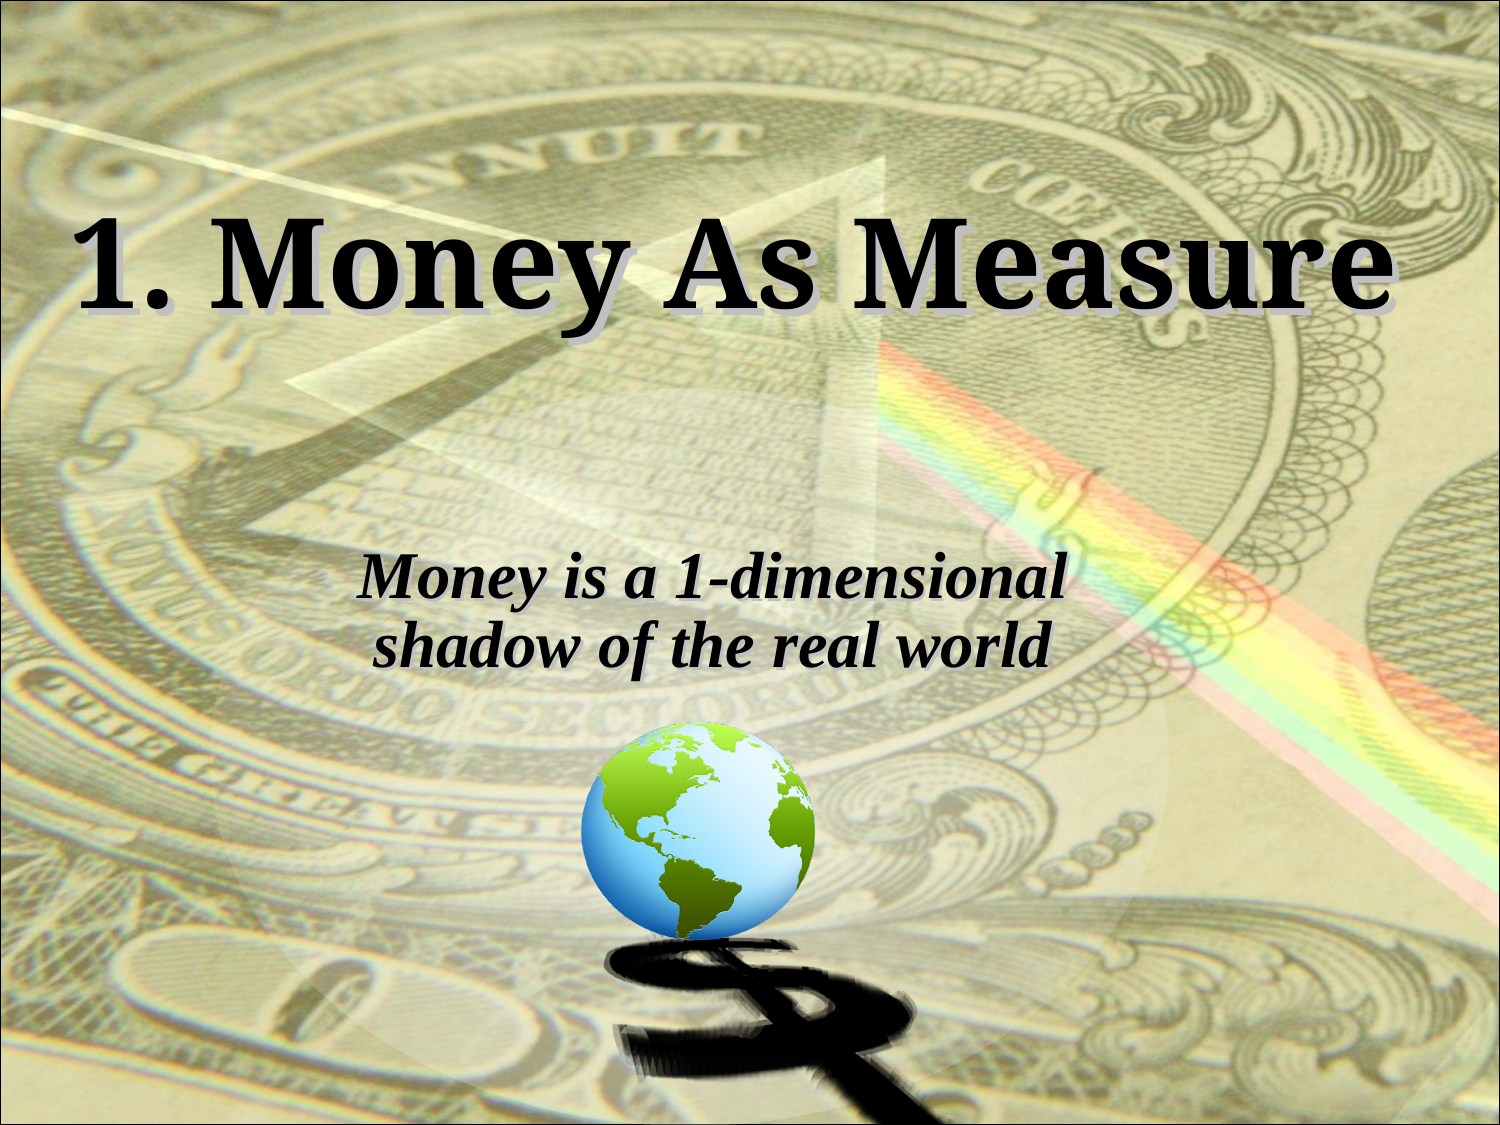

1. Money As Measure
Money is a 1-dimensional shadow of the real world